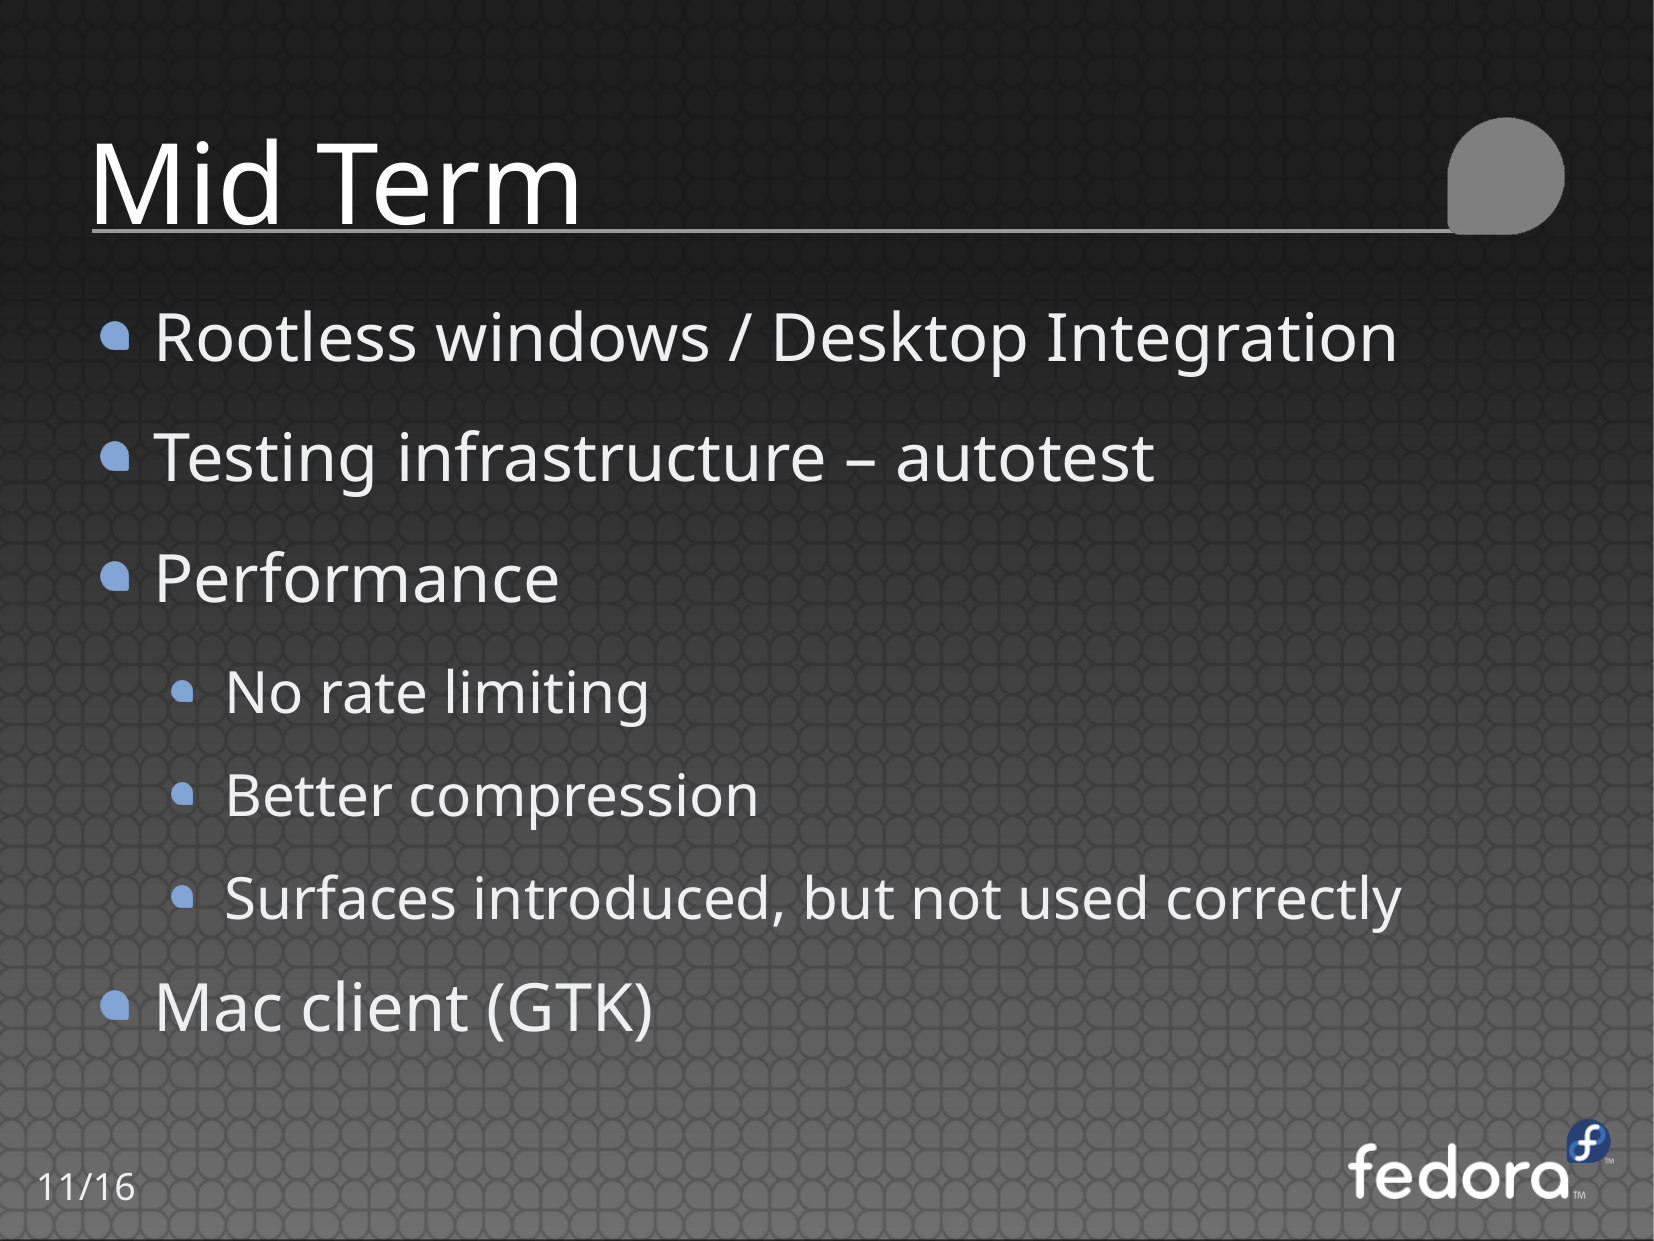

# Mid Term
Rootless windows / Desktop Integration
Testing infrastructure – autotest
Performance
No rate limiting
Better compression
Surfaces introduced, but not used correctly
Mac client (GTK)